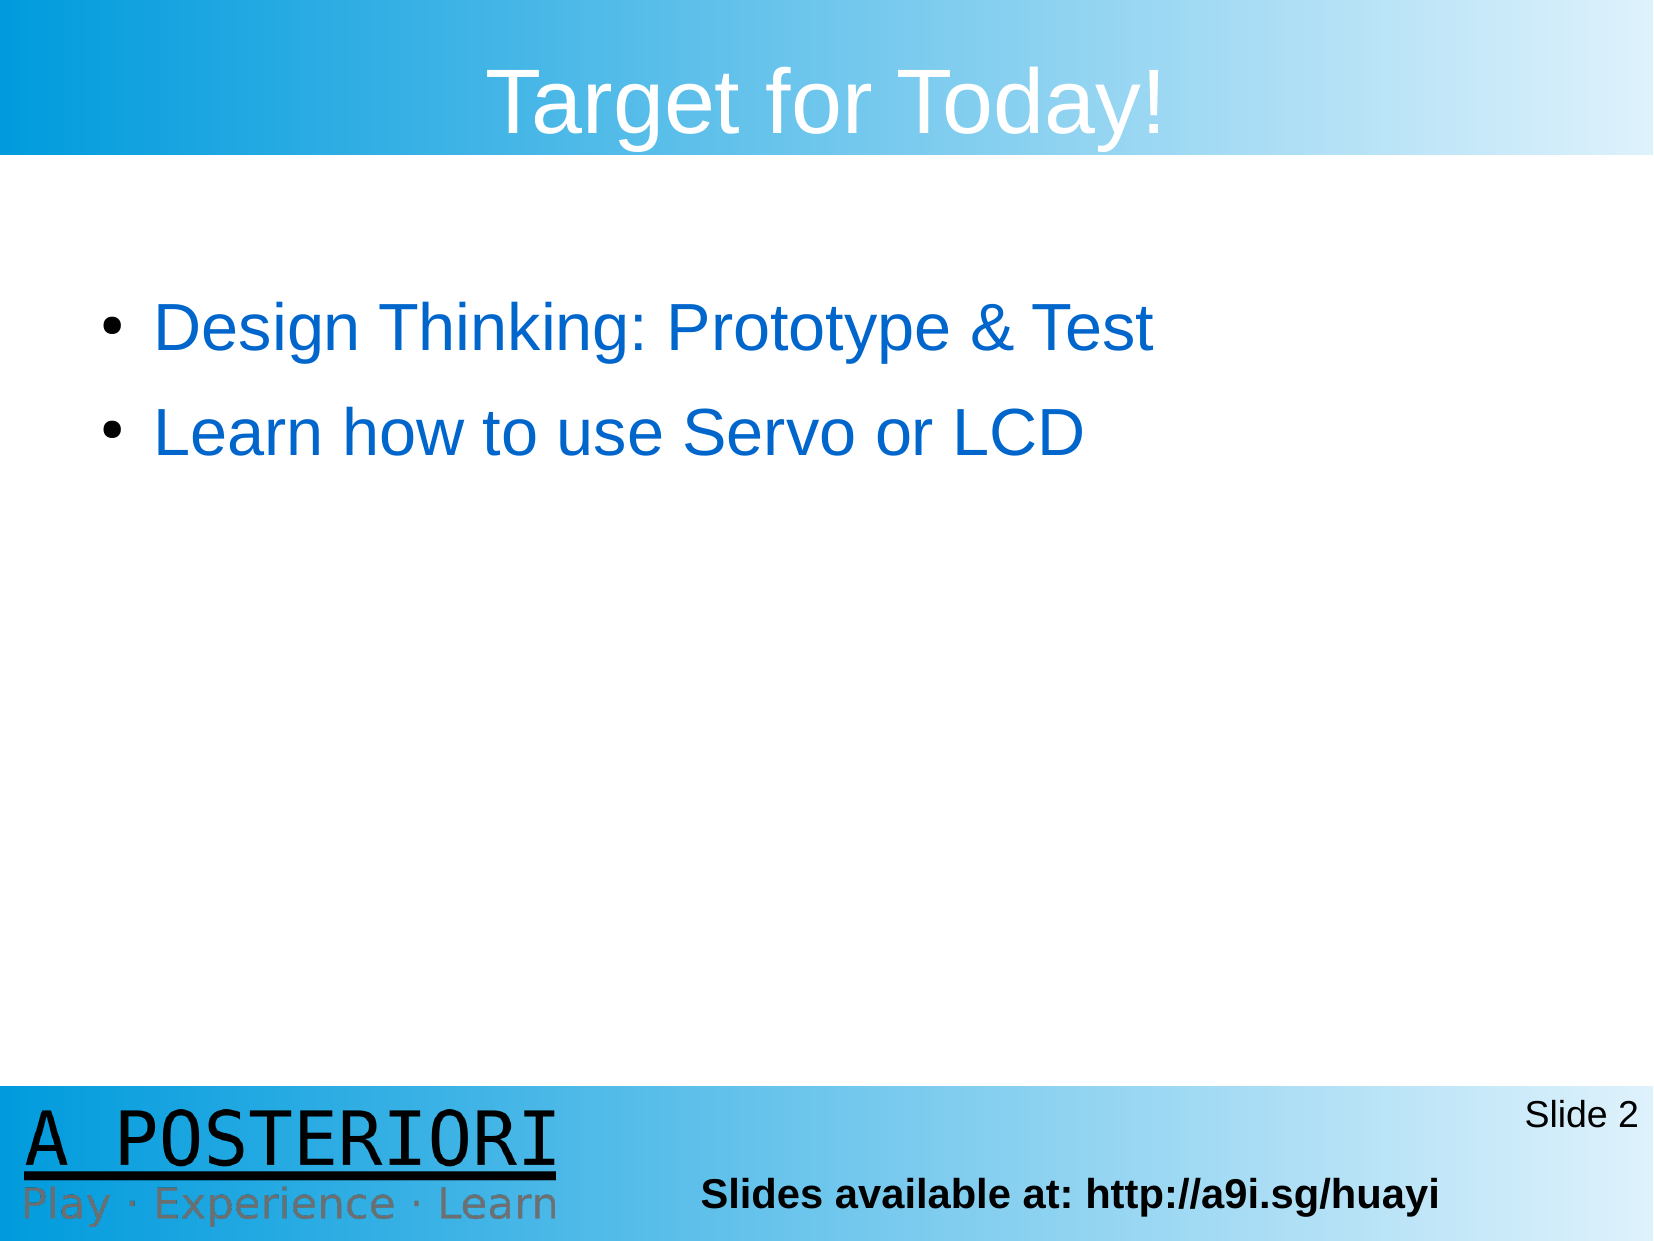

# Target for Today!
Design Thinking: Prototype & Test
Learn how to use Servo or LCD